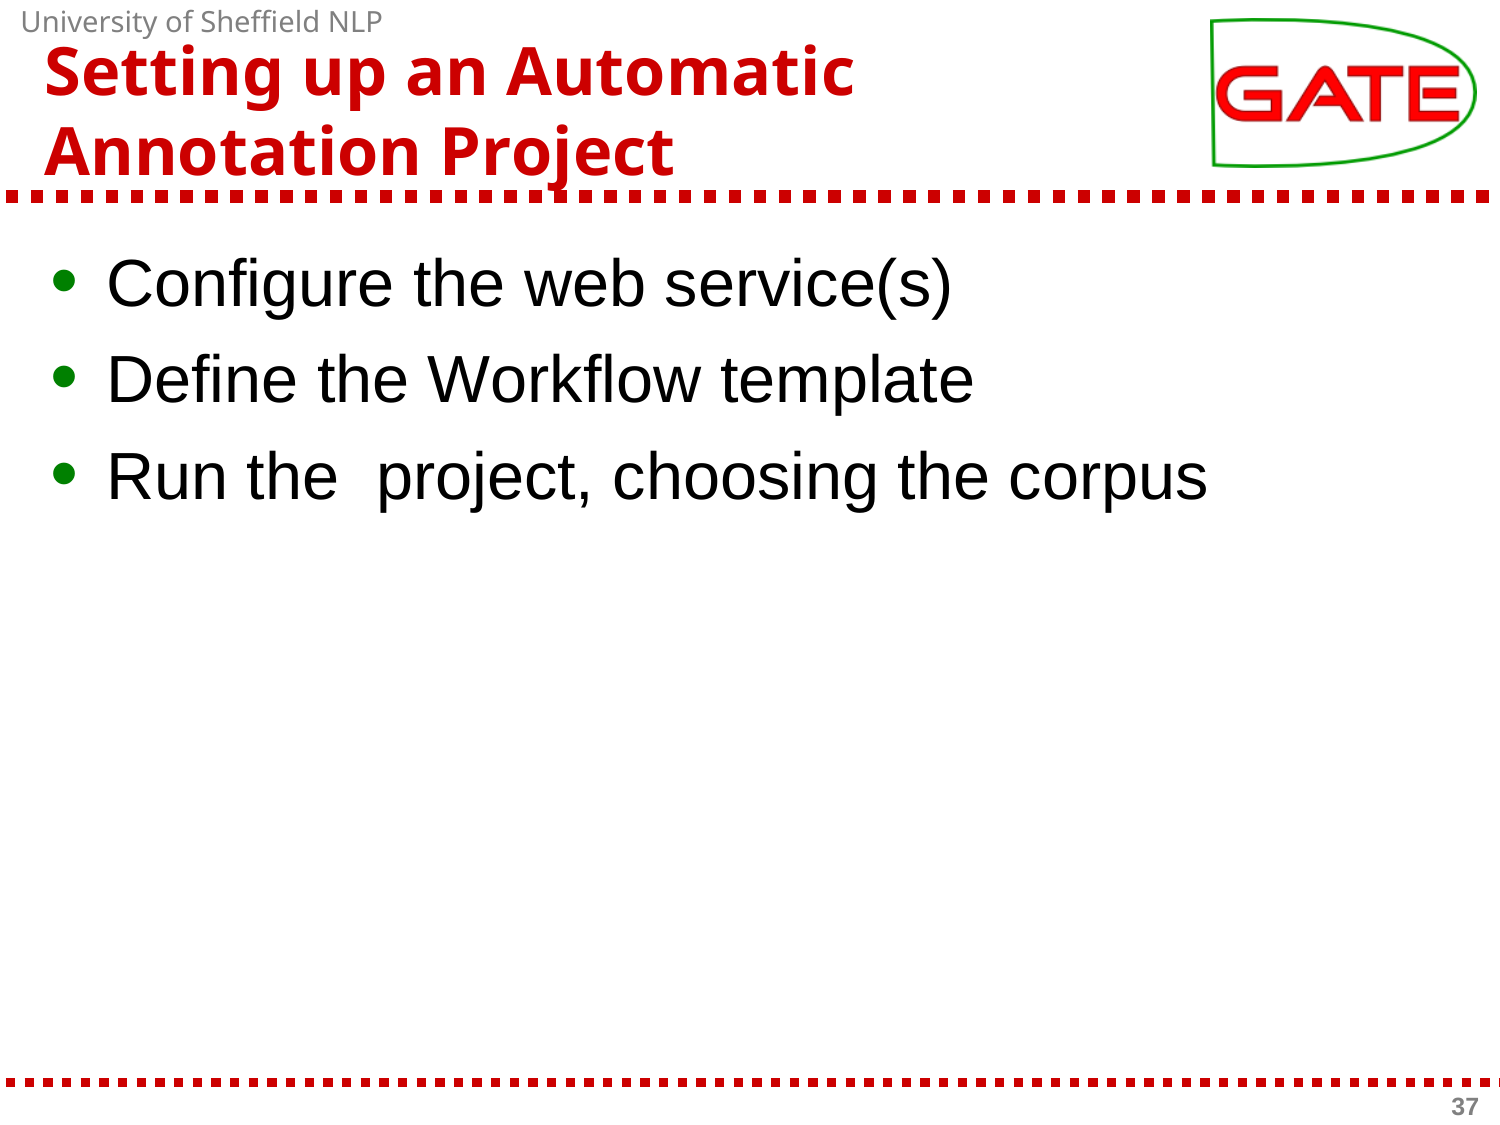

# Setting up an Automatic Annotation Project
Configure the web service(s)
Define the Workflow template
Run the project, choosing the corpus